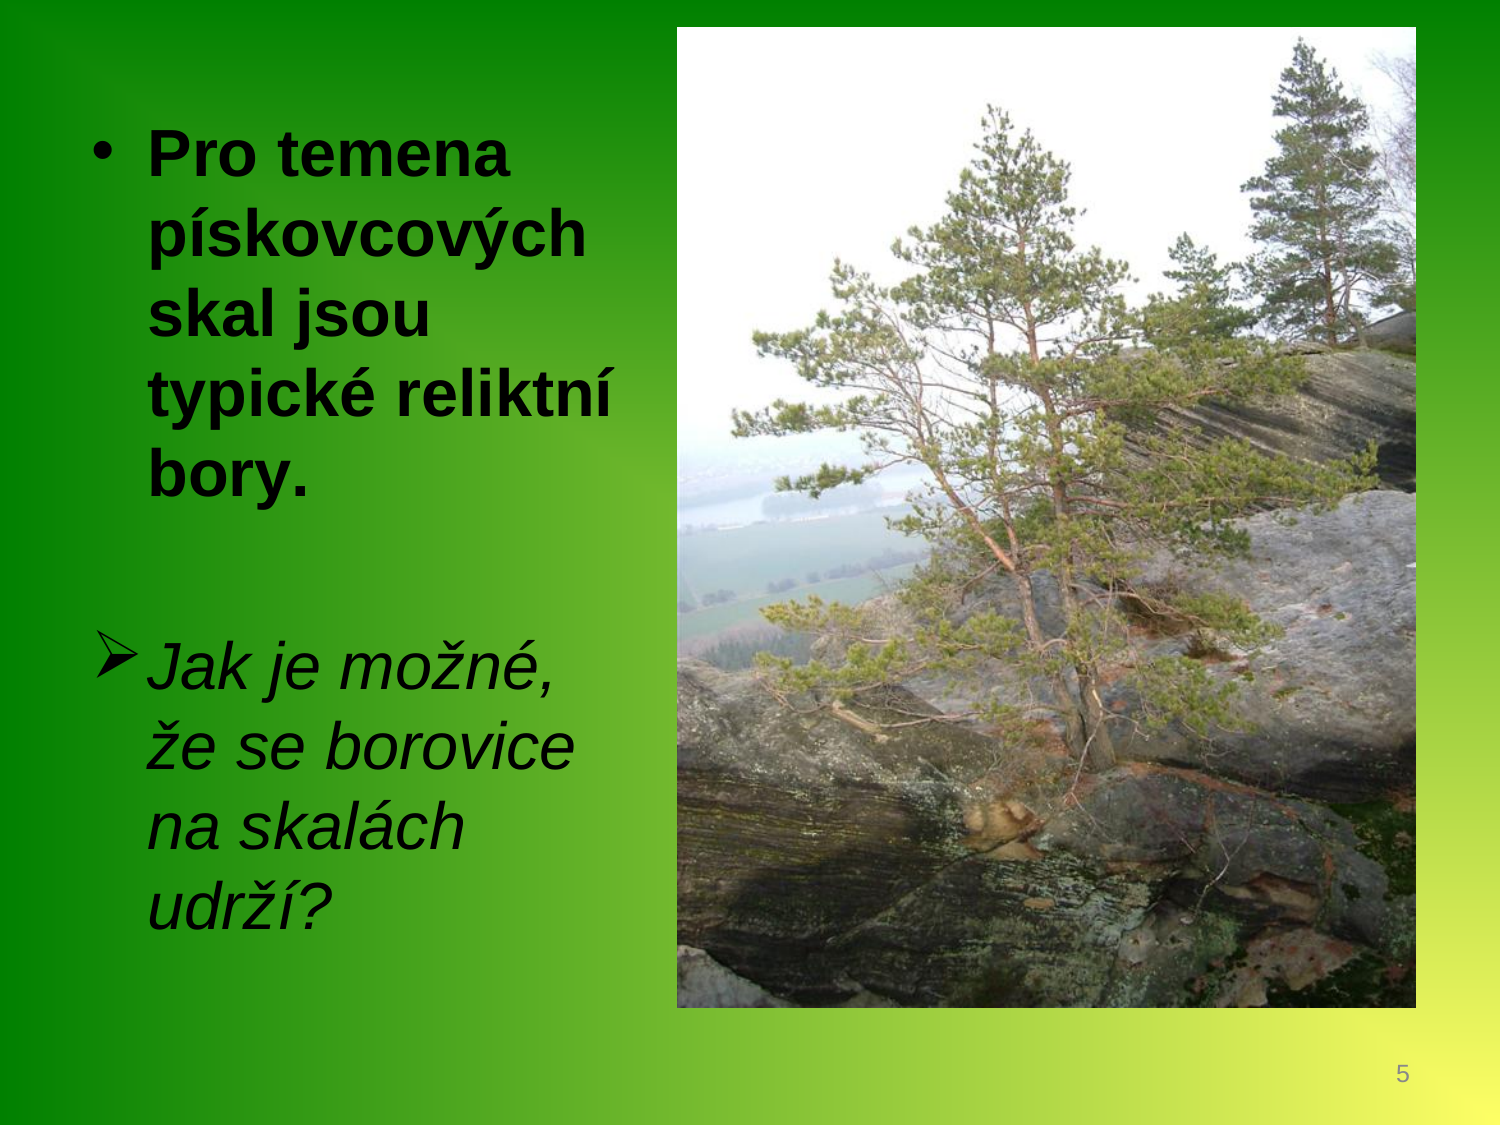

Pro temena pískovcových skal jsou typické reliktní bory.
Jak je možné, že se borovice na skalách udrží?